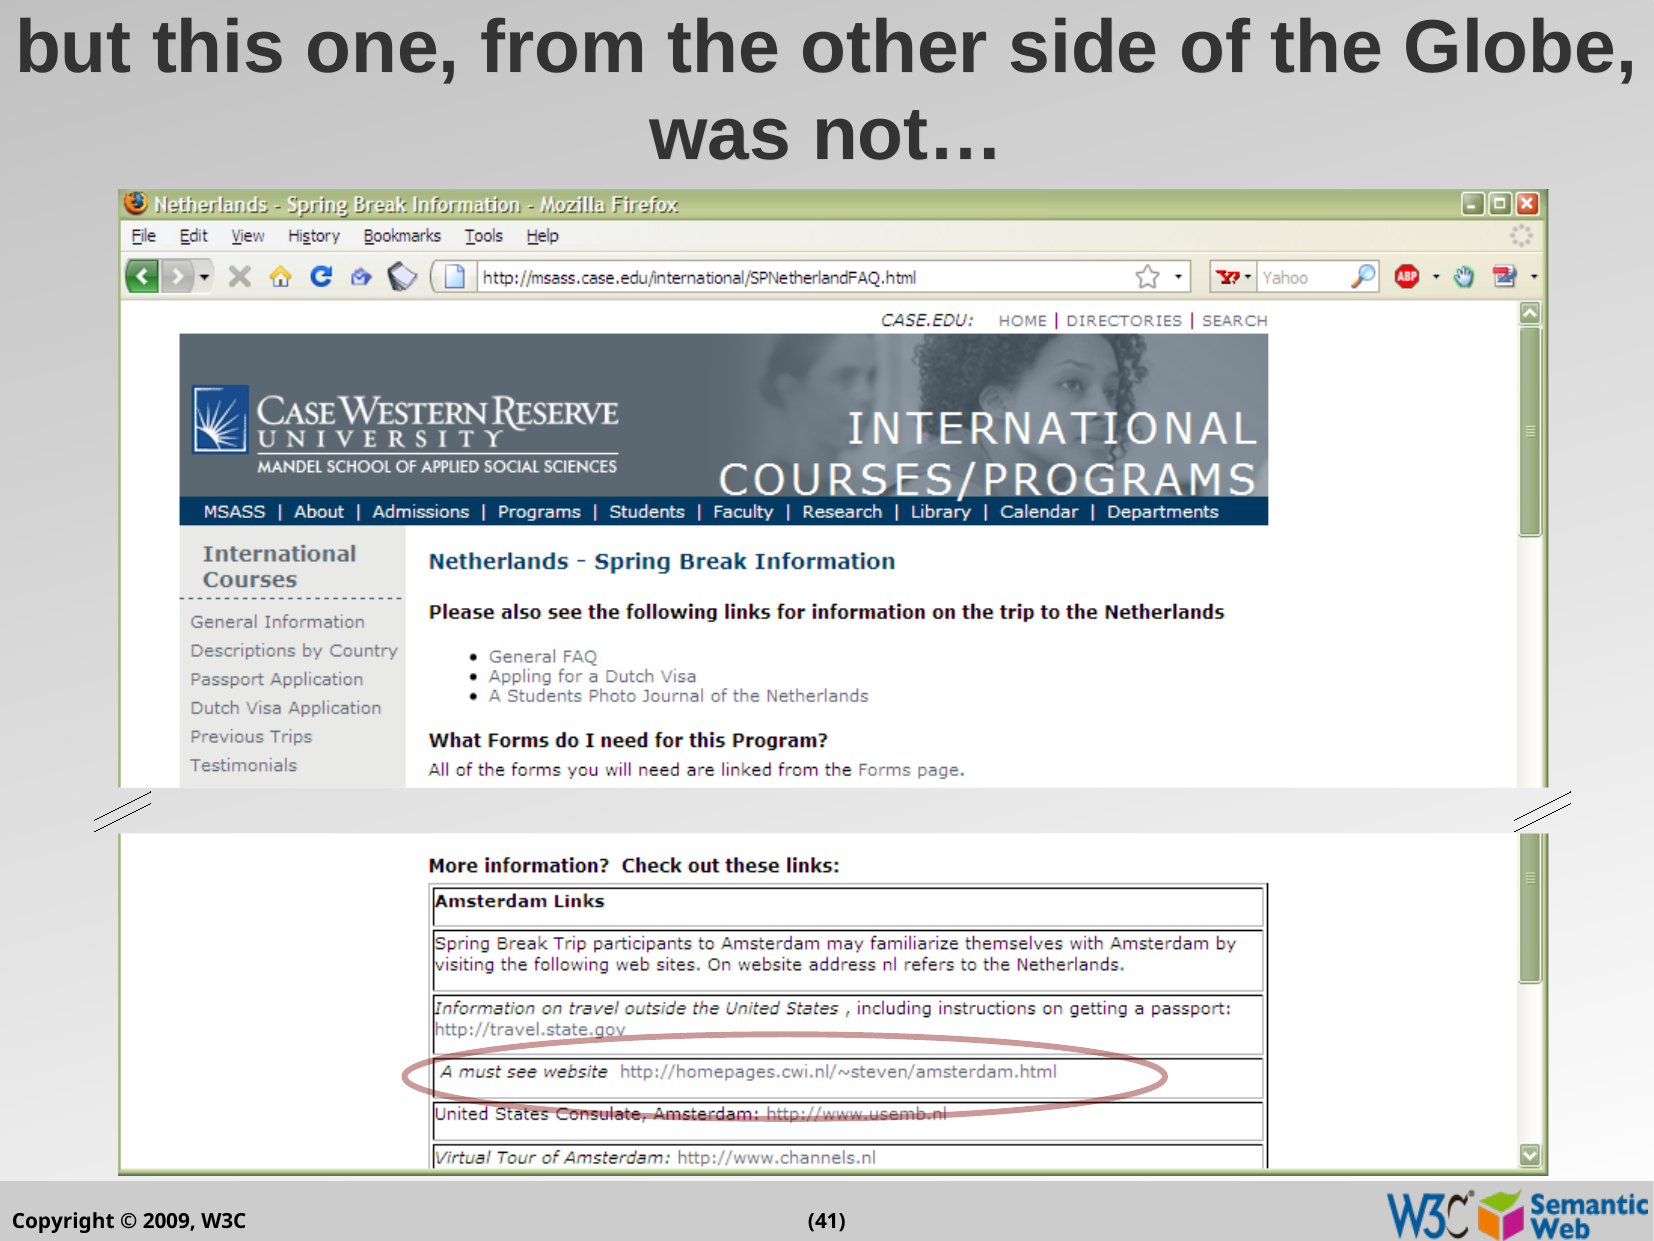

# but this one, from the other side of the Globe, was not…